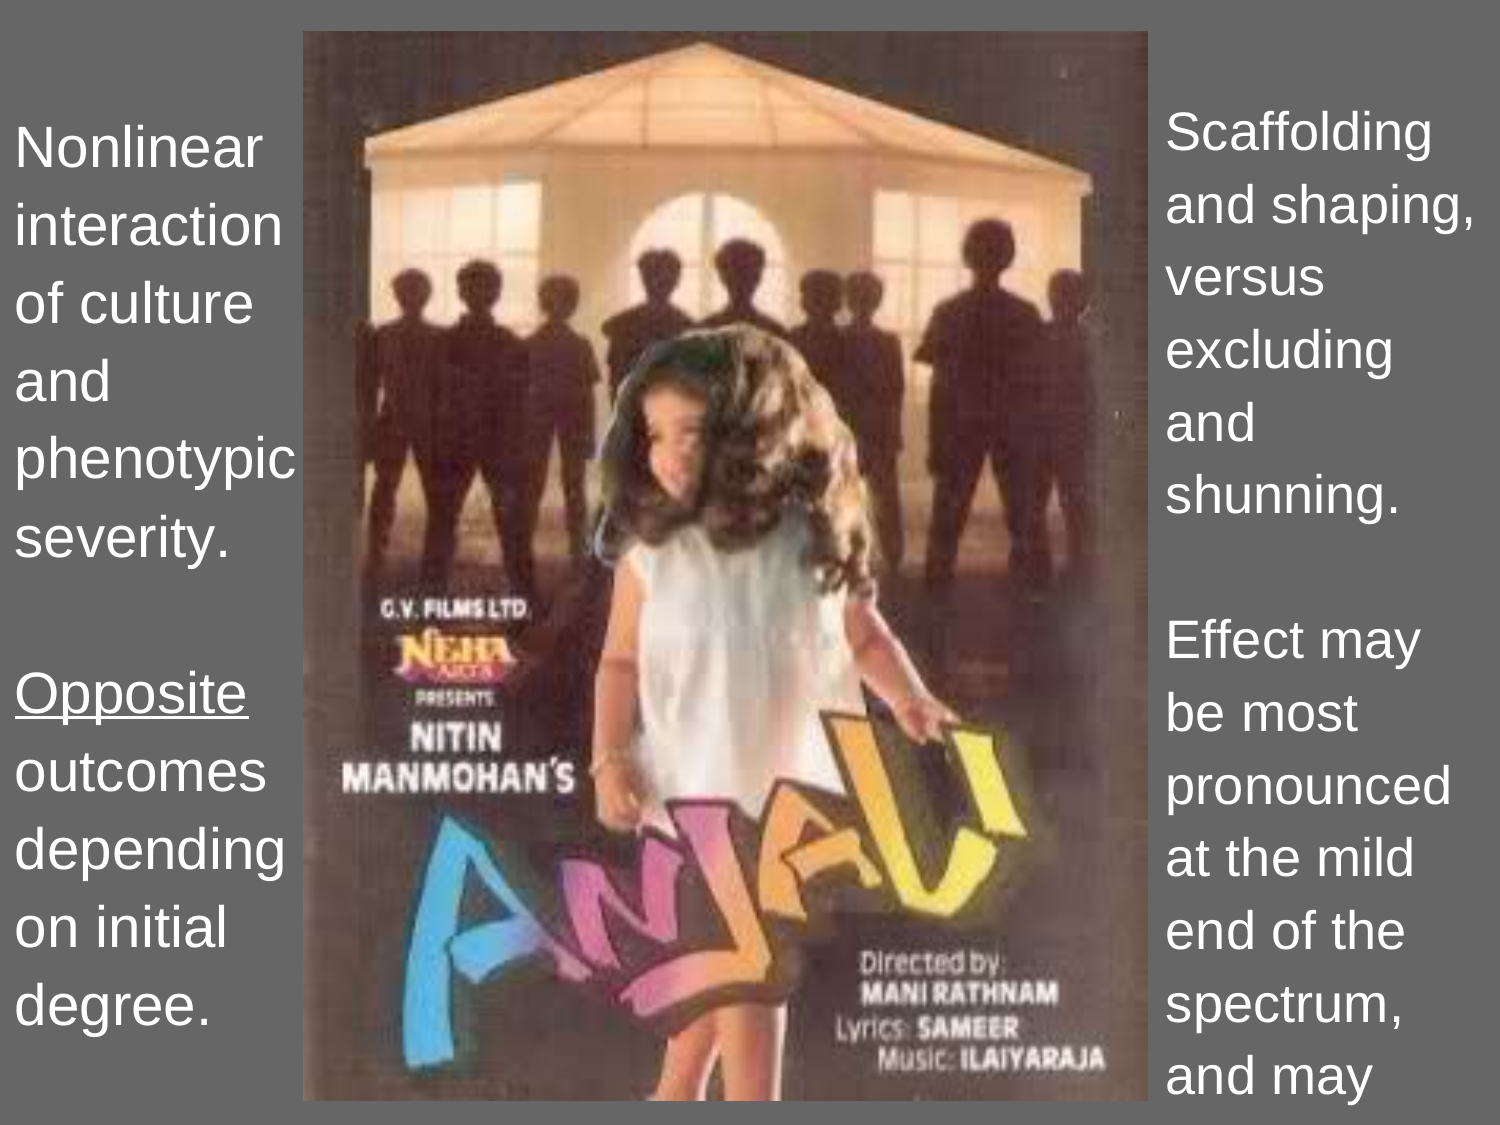

Scaffolding and shaping, versus excluding and shunning.
Effect may be most pronounced at the mild end of the spectrum, and may vary by gender.
# Nonlinear interaction of culture and phenotypic severity. Opposite outcomes depending on initial degree.